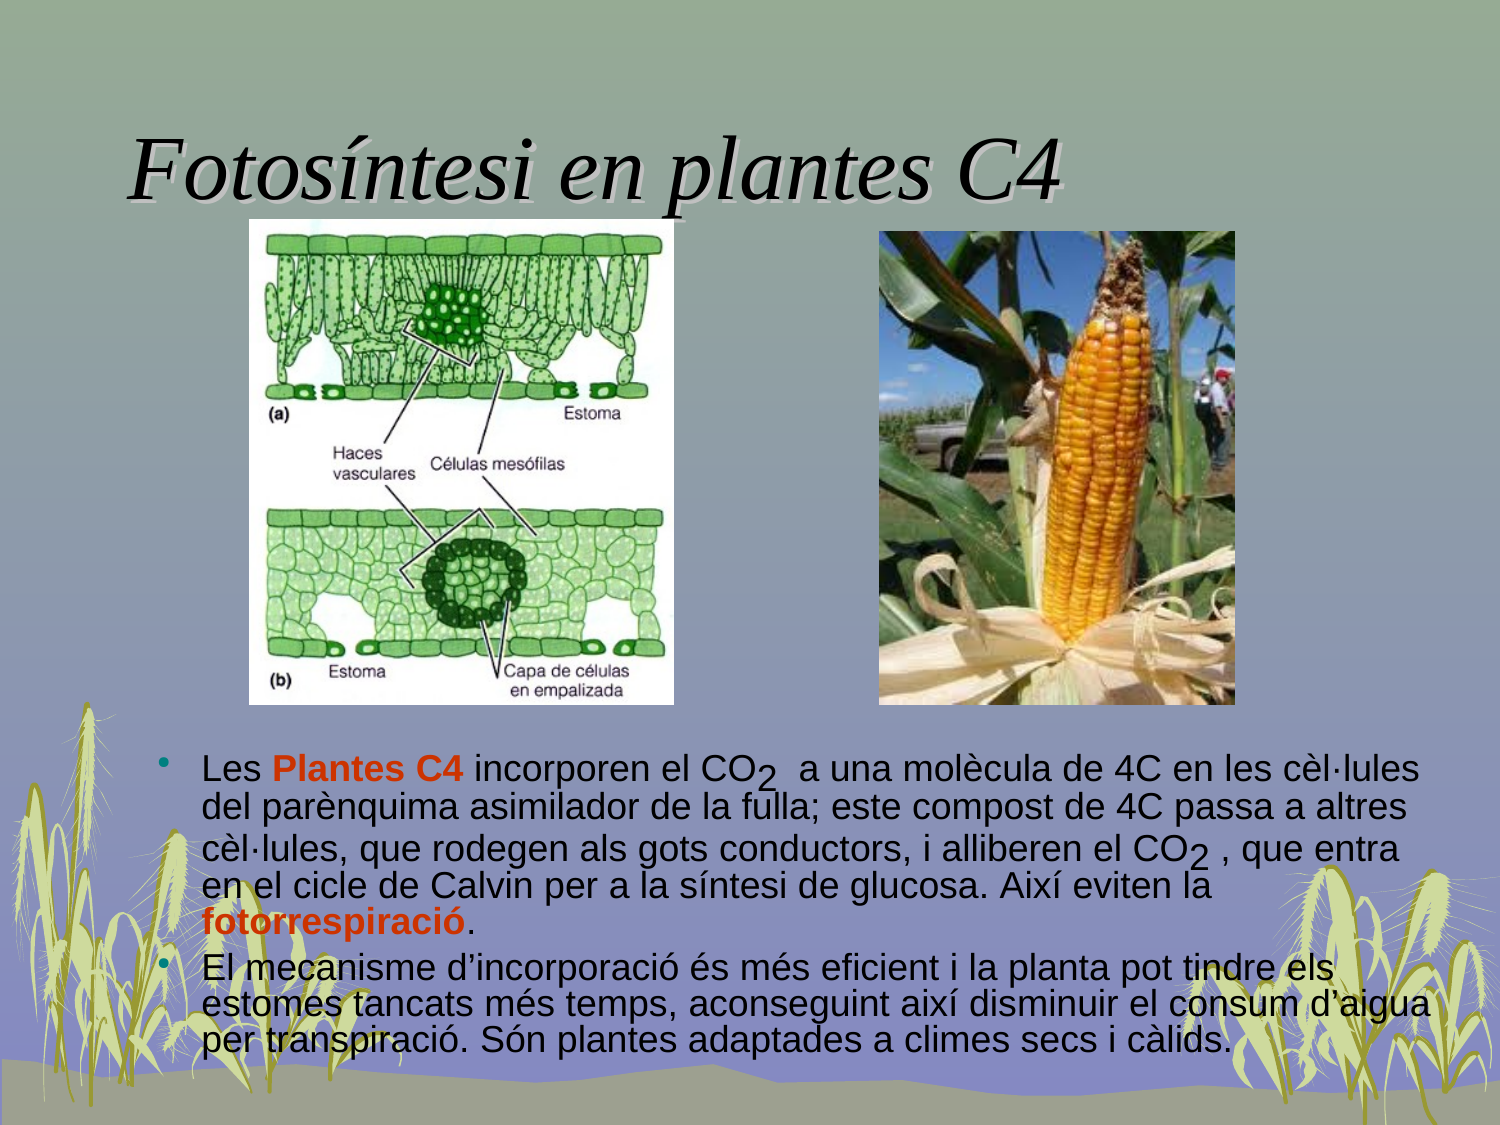

# Fotosíntesi en plantes C4
Les Plantes C4 incorporen el CO2 a una molècula de 4C en les cèl·lules del parènquima asimilador de la fulla; este compost de 4C passa a altres cèl·lules, que rodegen als gots conductors, i alliberen el CO2 , que entra en el cicle de Calvin per a la síntesi de glucosa. Així eviten la fotorrespiració.
El mecanisme d’incorporació és més eficient i la planta pot tindre els estomes tancats més temps, aconseguint així disminuir el consum d’aigua per transpiració. Són plantes adaptades a climes secs i càlids.